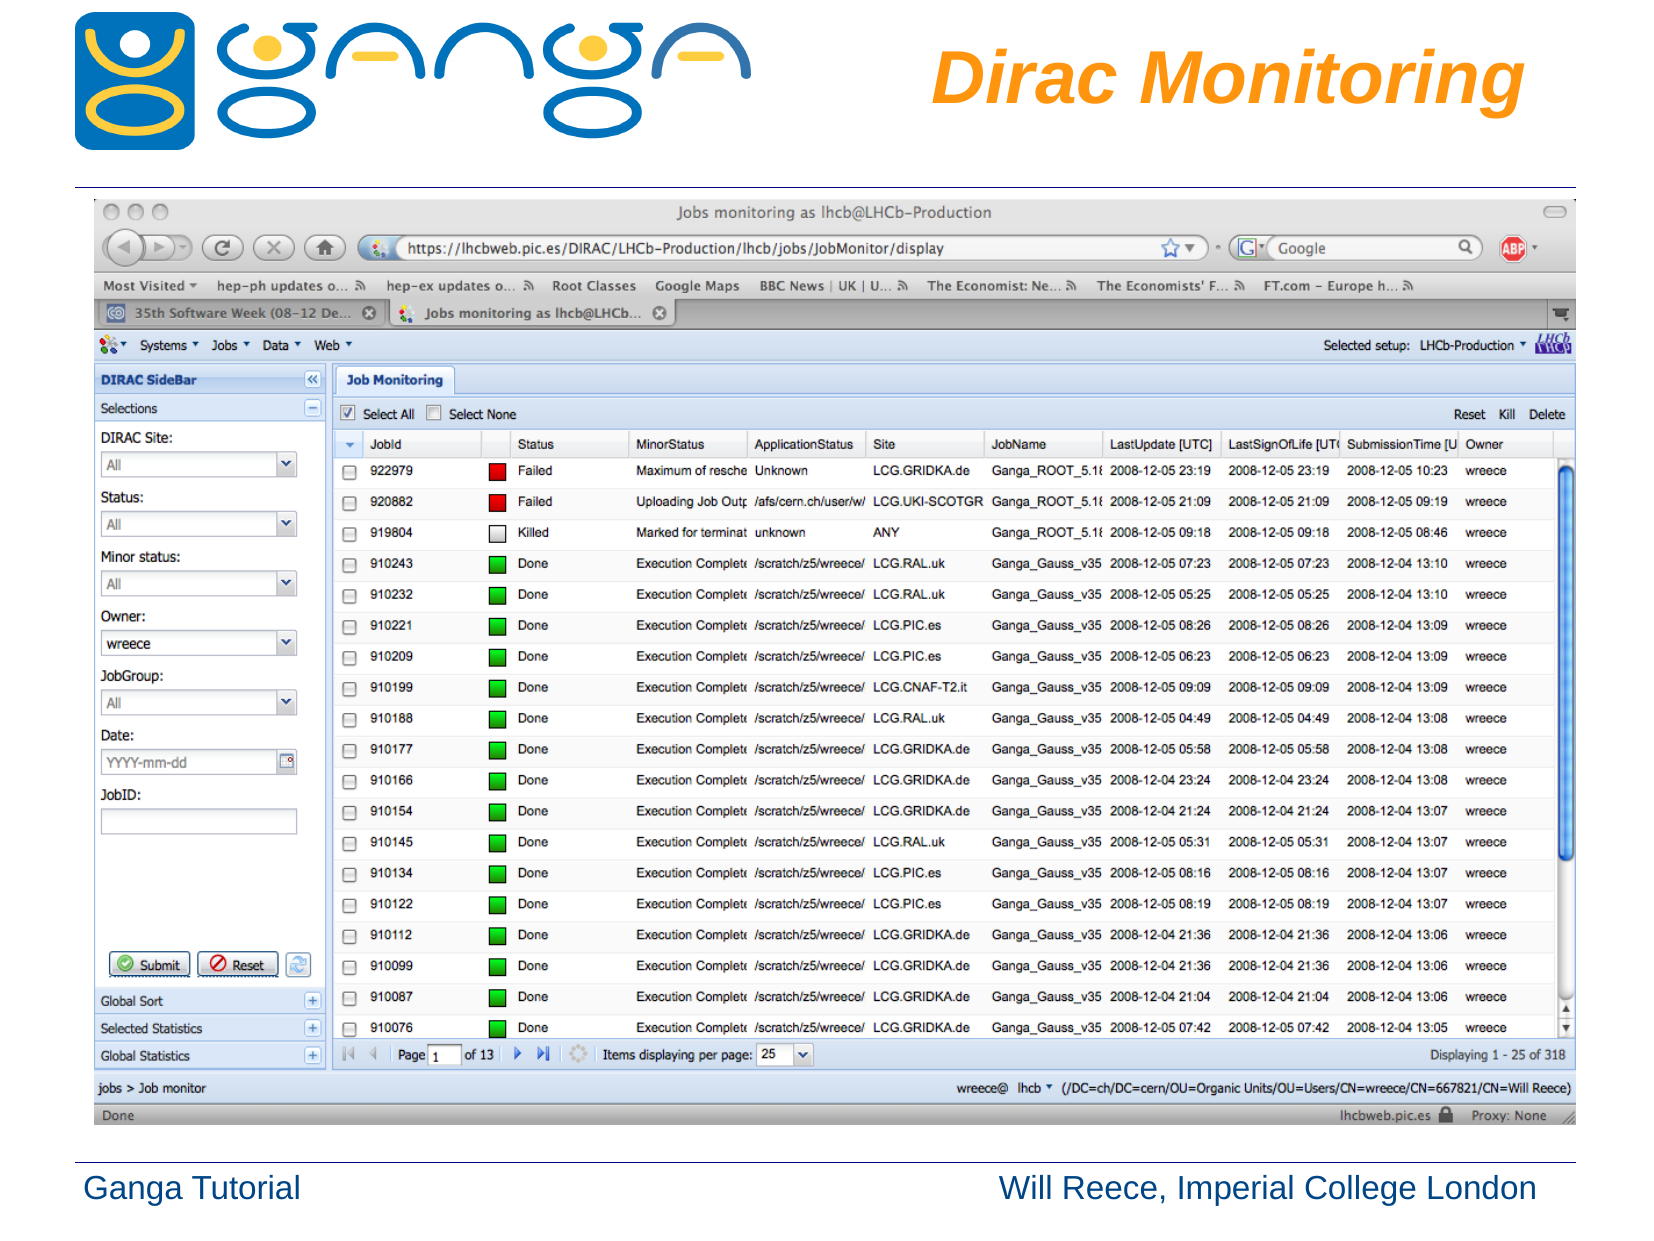

# Dirac Monitoring
Ganga Tutorial
Will Reece, Imperial College London